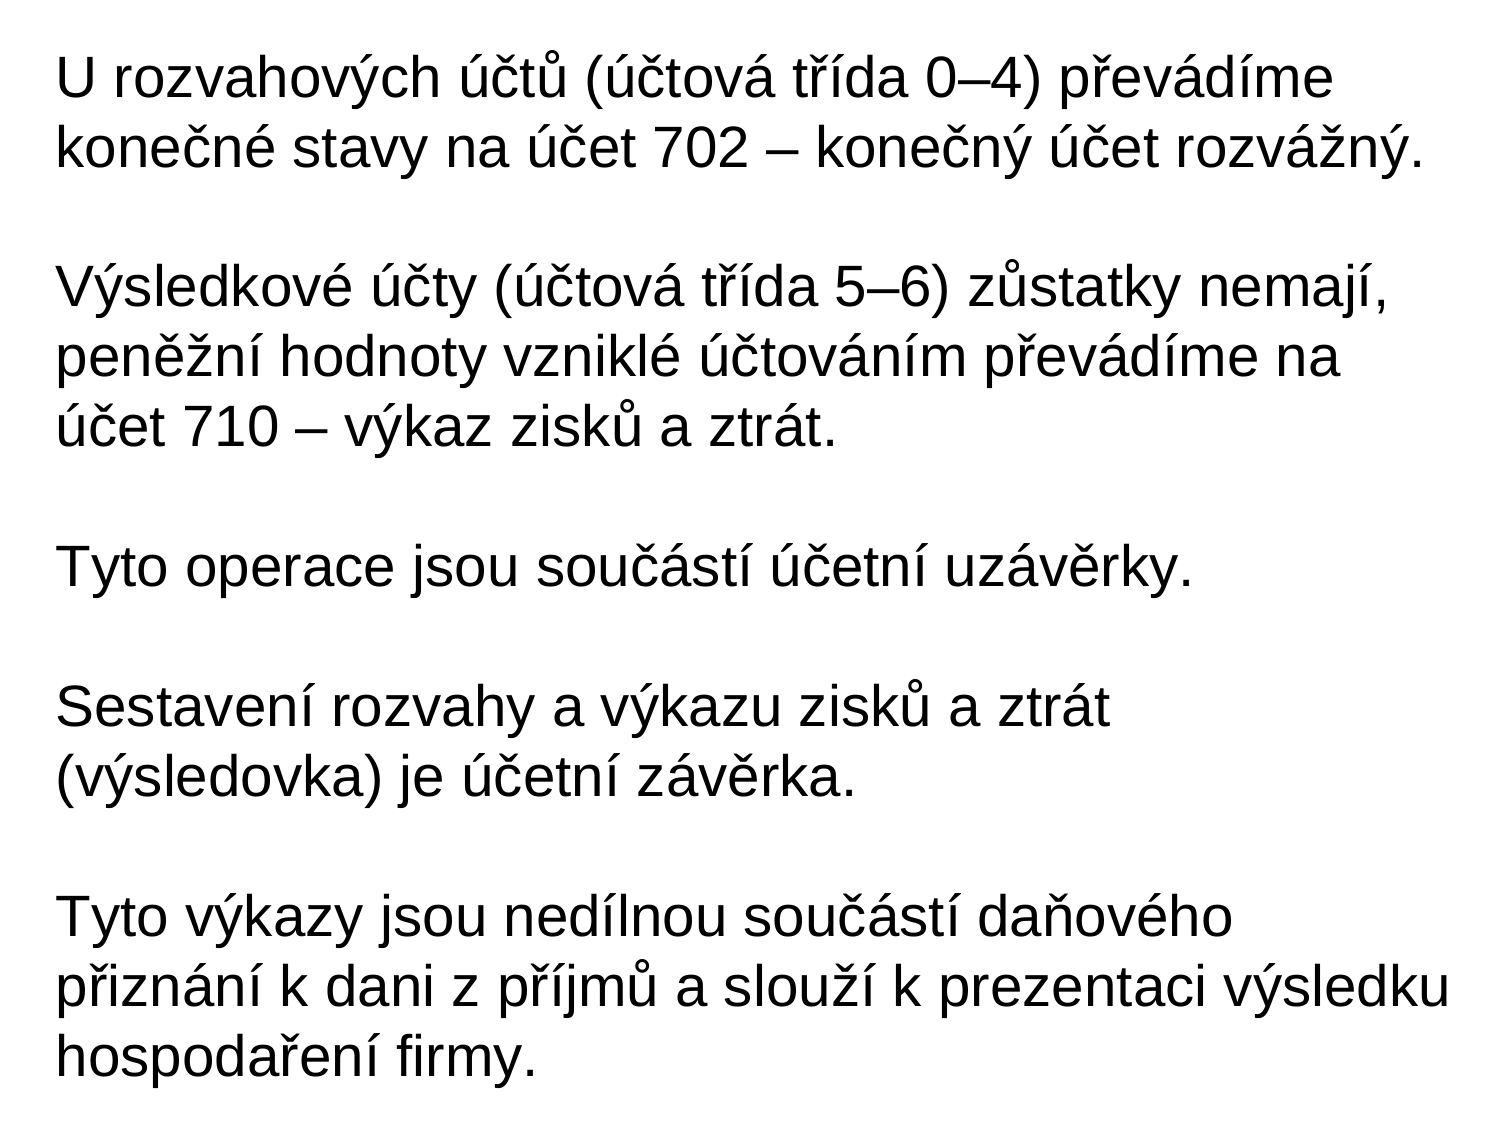

U rozvahových účtů (účtová třída 0–4) převádíme konečné stavy na účet 702 – konečný účet rozvážný.
Výsledkové účty (účtová třída 5–6) zůstatky nemají, peněžní hodnoty vzniklé účtováním převádíme na účet 710 – výkaz zisků a ztrát.
Tyto operace jsou součástí účetní uzávěrky.
Sestavení rozvahy a výkazu zisků a ztrát (výsledovka) je účetní závěrka.
Tyto výkazy jsou nedílnou součástí daňového
přiznání k dani z příjmů a slouží k prezentaci výsledku hospodaření firmy.